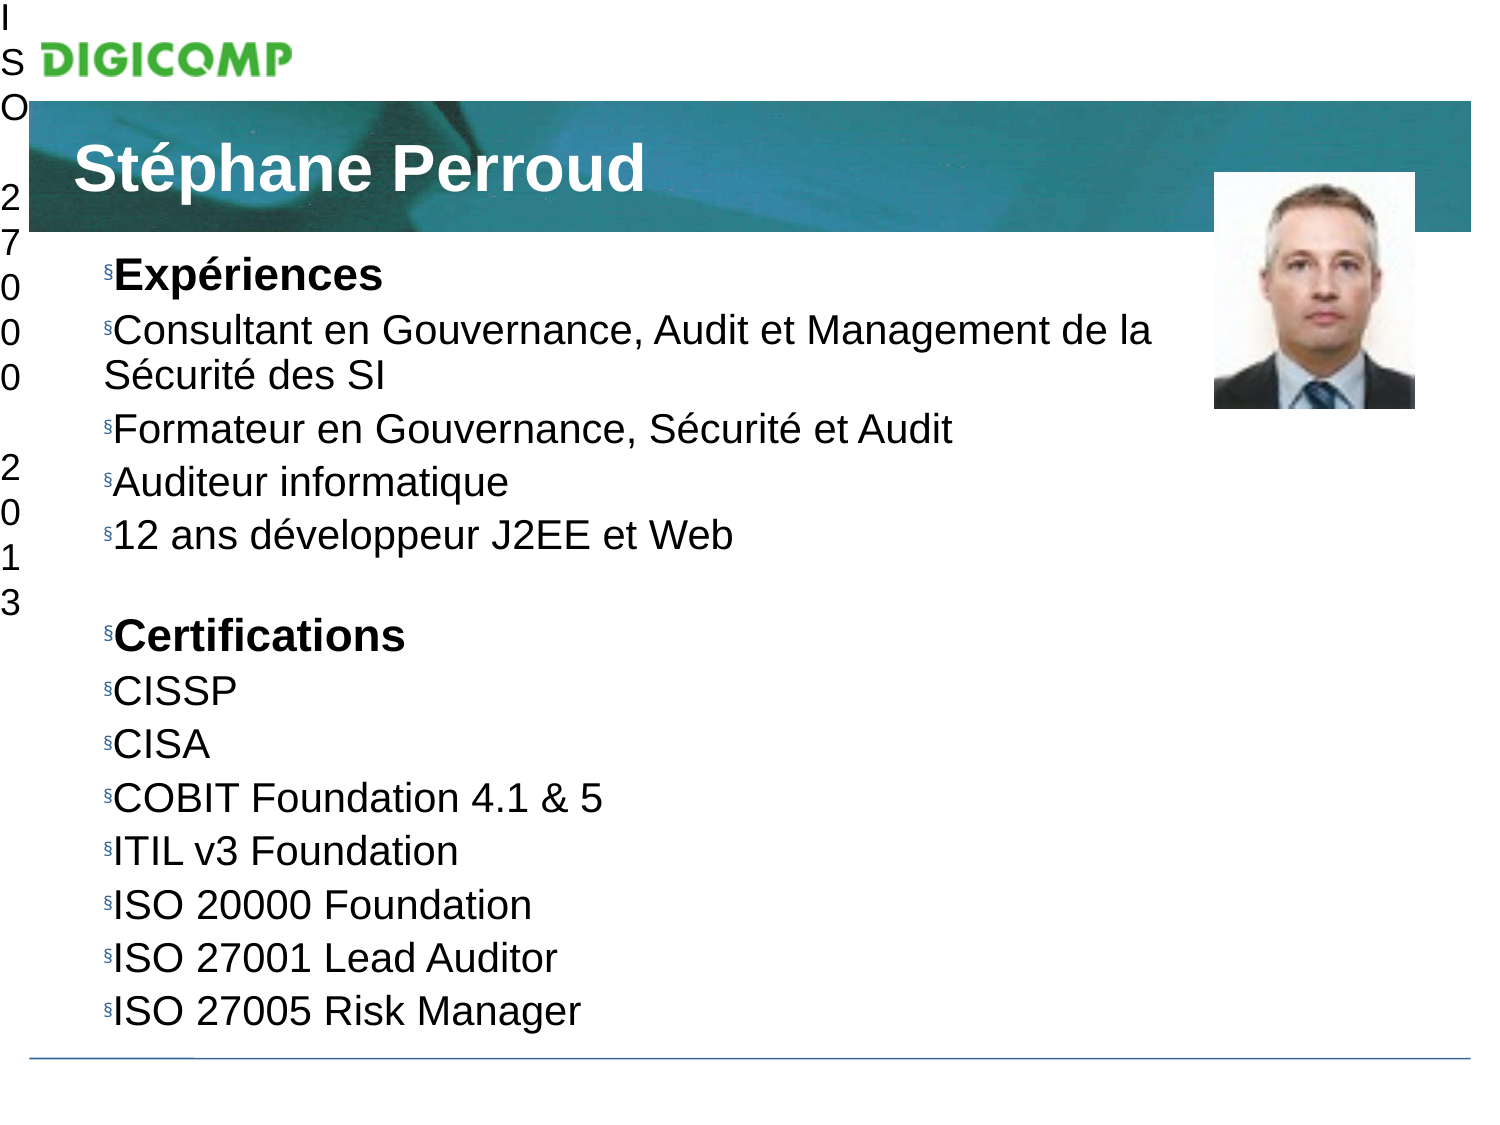

ISO 27000 2013
# Stéphane Perroud
Expériences
Consultant en Gouvernance, Audit et Management de la Sécurité des SI
Formateur en Gouvernance, Sécurité et Audit
Auditeur informatique
12 ans développeur J2EE et Web
Certifications
CISSP
CISA
COBIT Foundation 4.1 & 5
ITIL v3 Foundation
ISO 20000 Foundation
ISO 27001 Lead Auditor
ISO 27005 Risk Manager